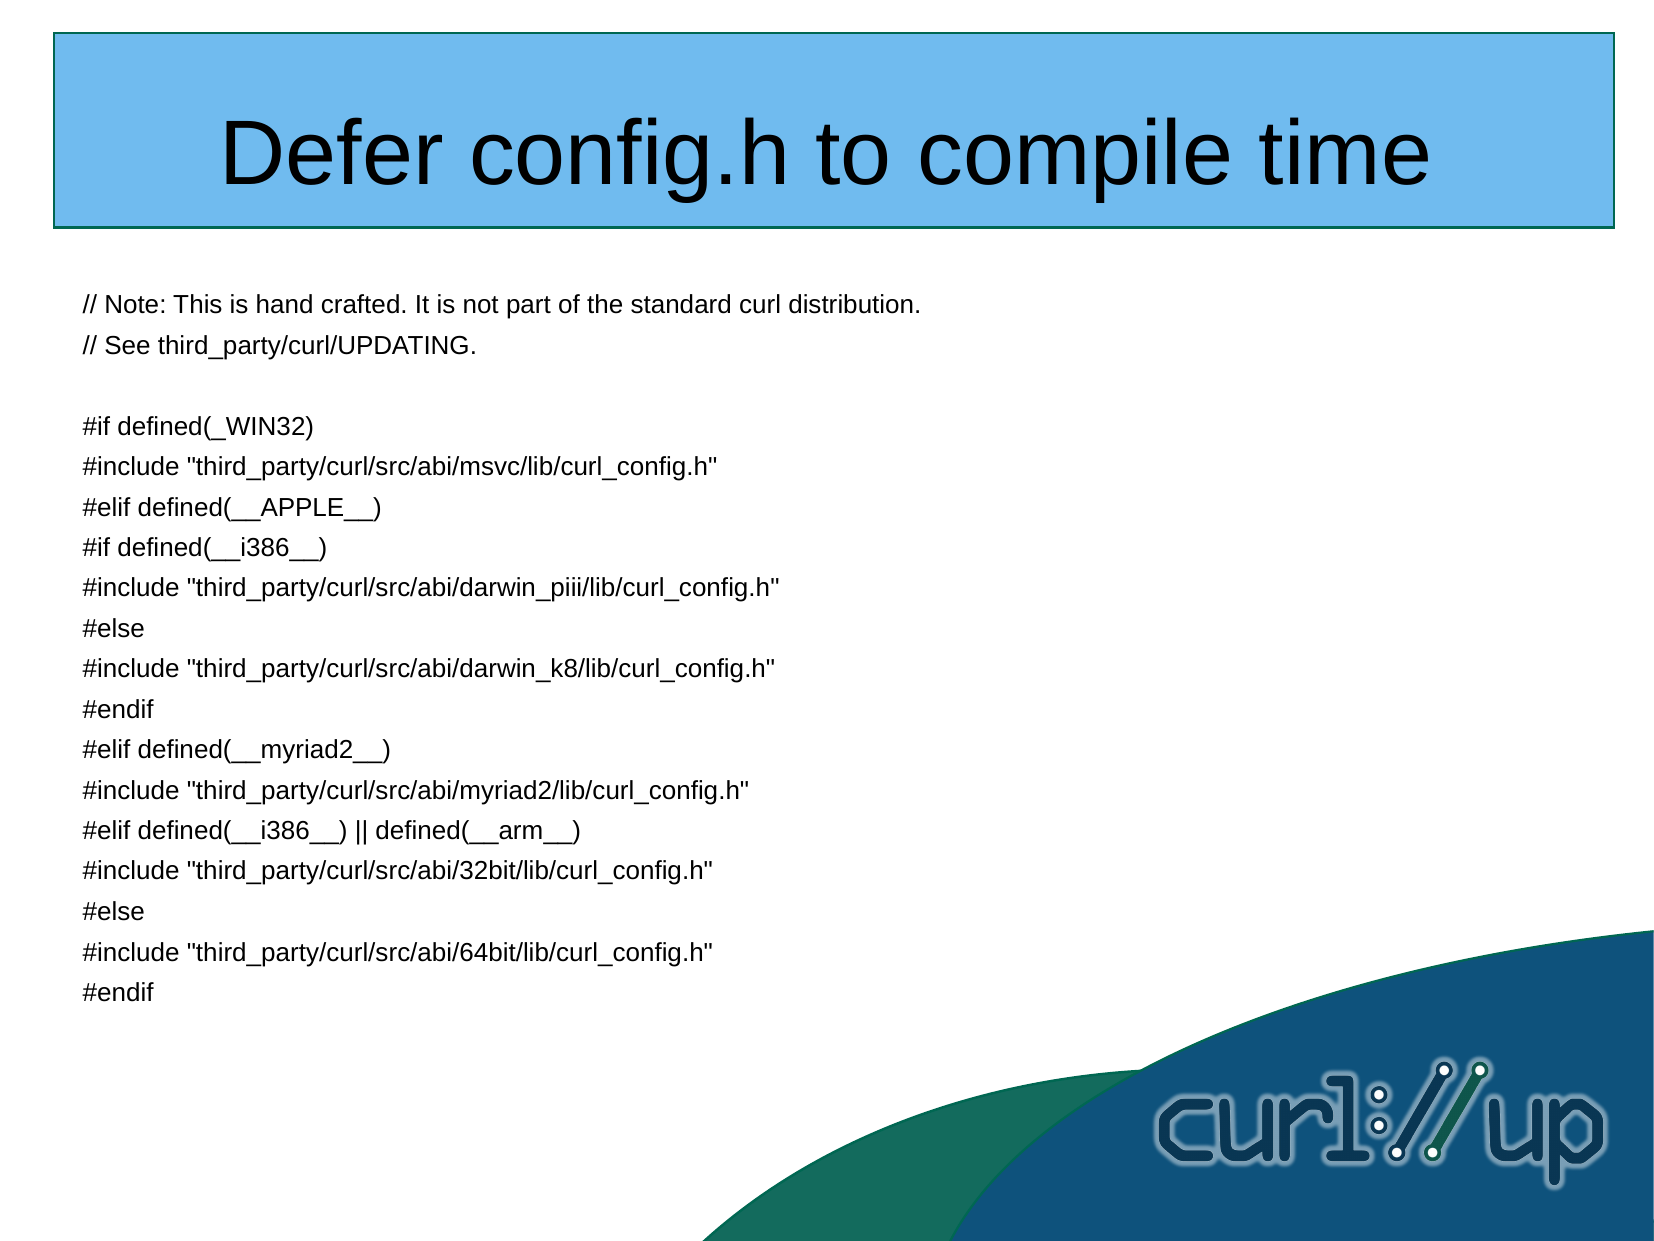

# Defer config.h to compile time
// Note: This is hand crafted. It is not part of the standard curl distribution.
// See third_party/curl/UPDATING.
#if defined(_WIN32)
#include "third_party/curl/src/abi/msvc/lib/curl_config.h"
#elif defined(__APPLE__)
#if defined(__i386__)
#include "third_party/curl/src/abi/darwin_piii/lib/curl_config.h"
#else
#include "third_party/curl/src/abi/darwin_k8/lib/curl_config.h"
#endif
#elif defined(__myriad2__)
#include "third_party/curl/src/abi/myriad2/lib/curl_config.h"
#elif defined(__i386__) || defined(__arm__)
#include "third_party/curl/src/abi/32bit/lib/curl_config.h"
#else
#include "third_party/curl/src/abi/64bit/lib/curl_config.h"
#endif